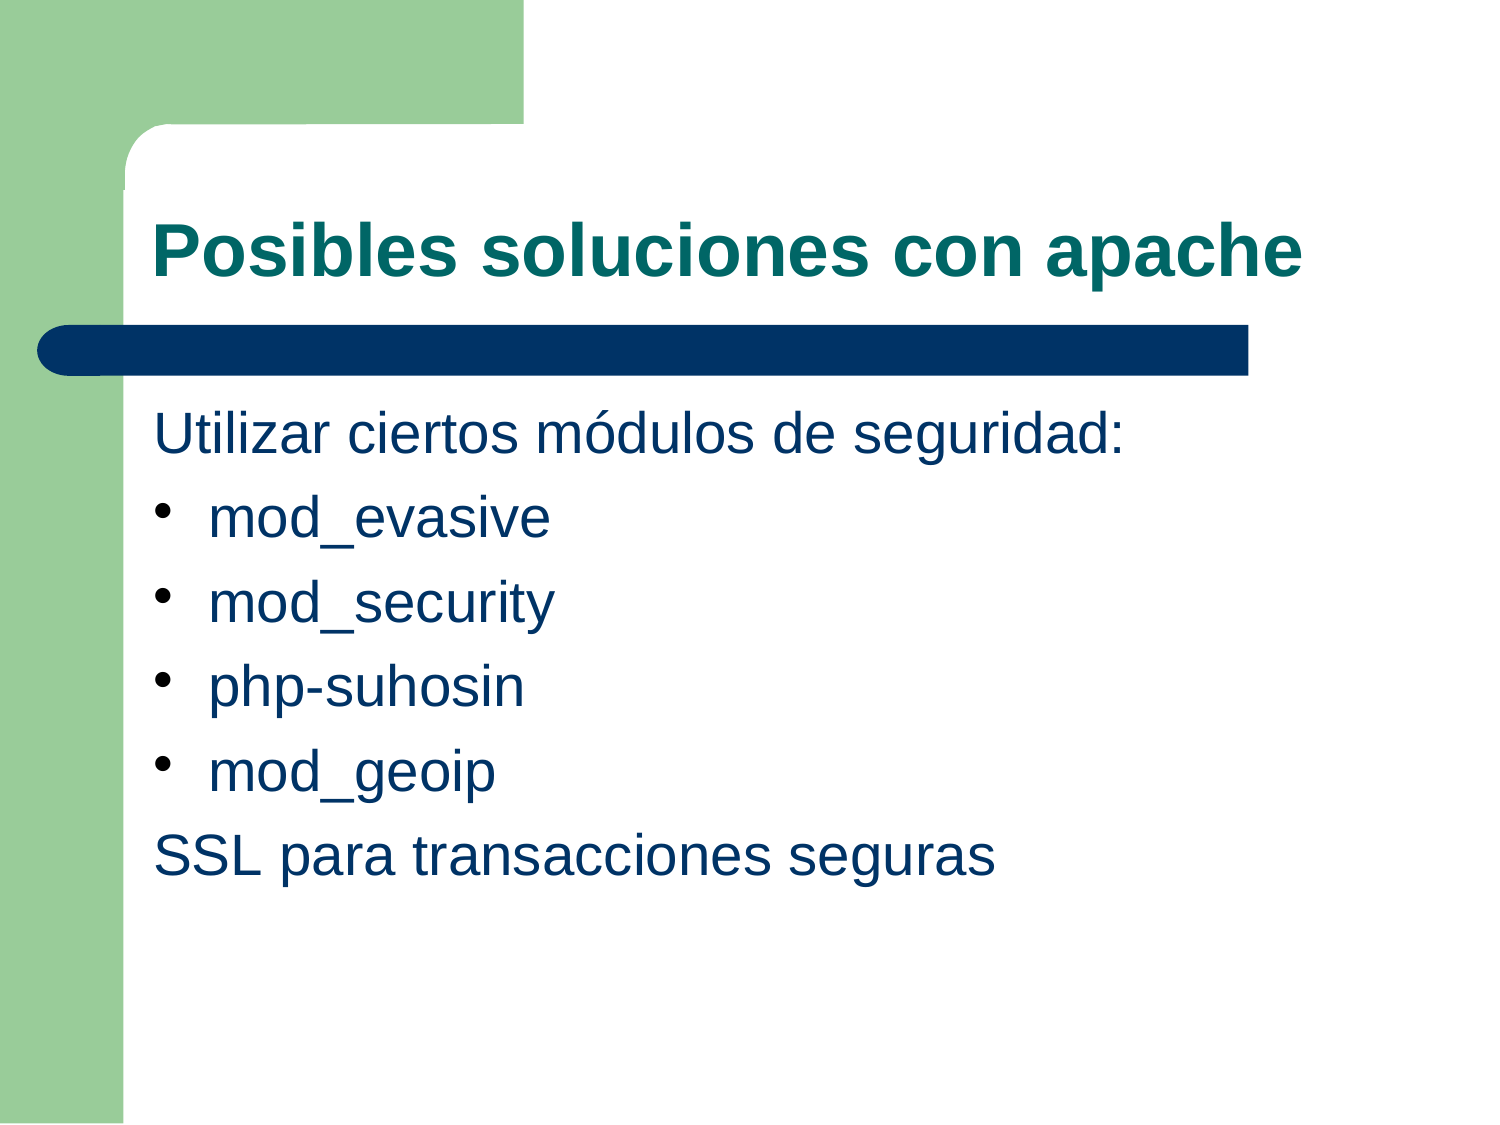

# Posibles soluciones con apache
Utilizar ciertos módulos de seguridad:
mod_evasive
mod_security
php-suhosin
mod_geoip
SSL para transacciones seguras